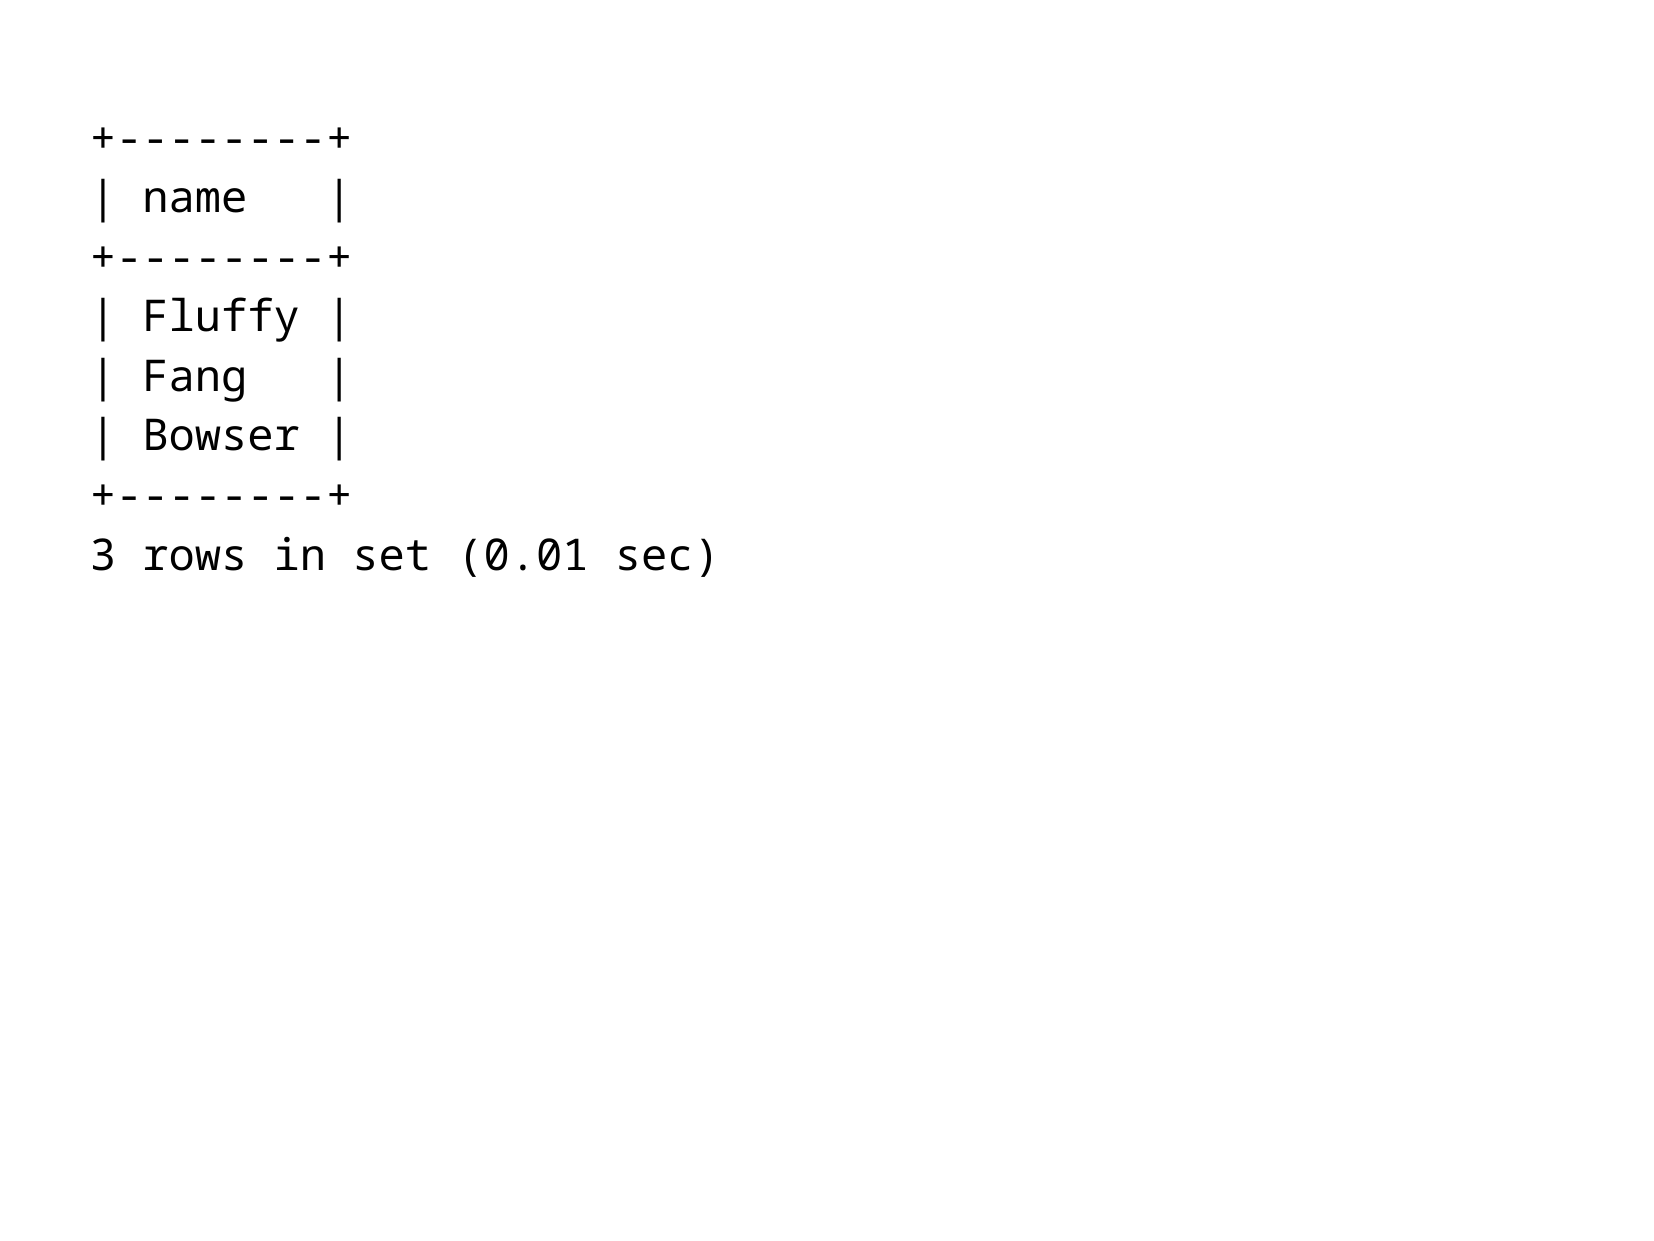

+--------+
| name |
+--------+
| Fluffy |
| Fang |
| Bowser |
+--------+
3 rows in set (0.01 sec)